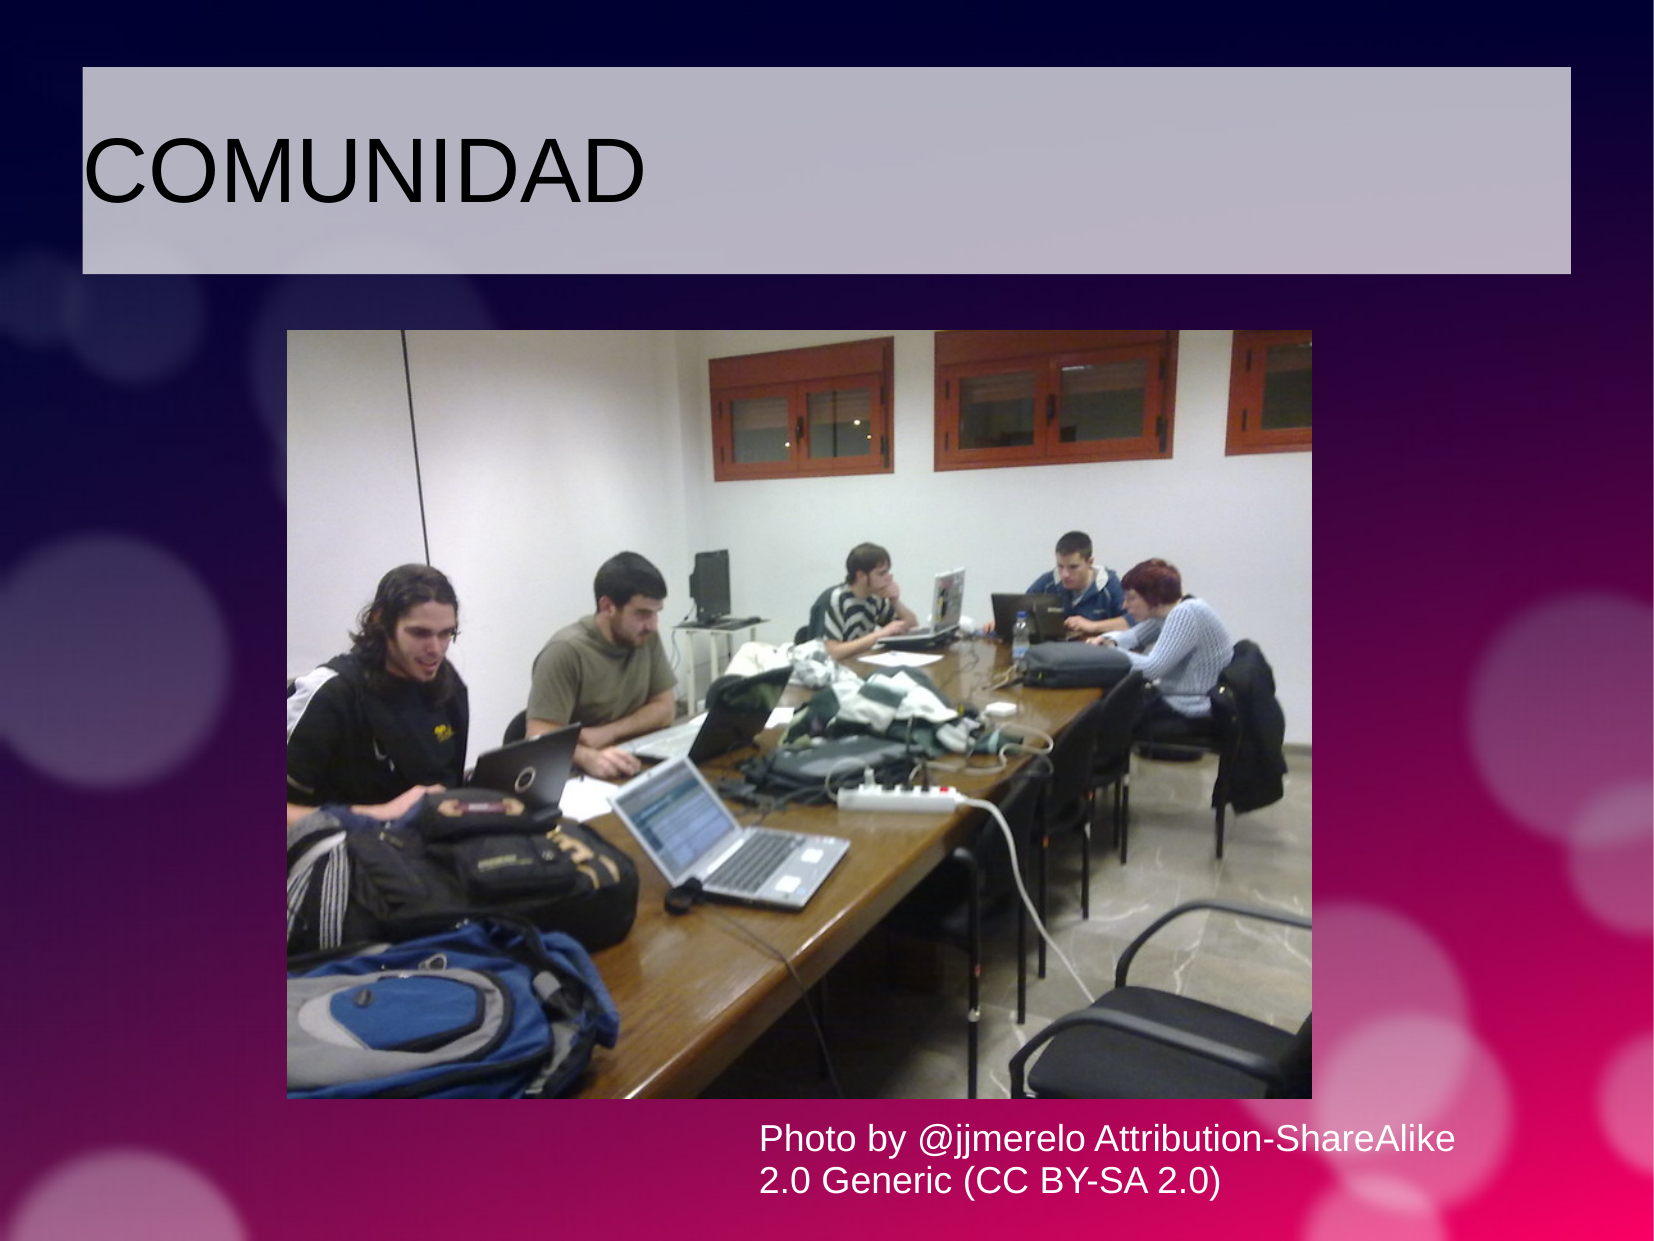

# COMUNIDAD
Photo by @jjmerelo Attribution-ShareAlike 2.0 Generic (CC BY-SA 2.0)